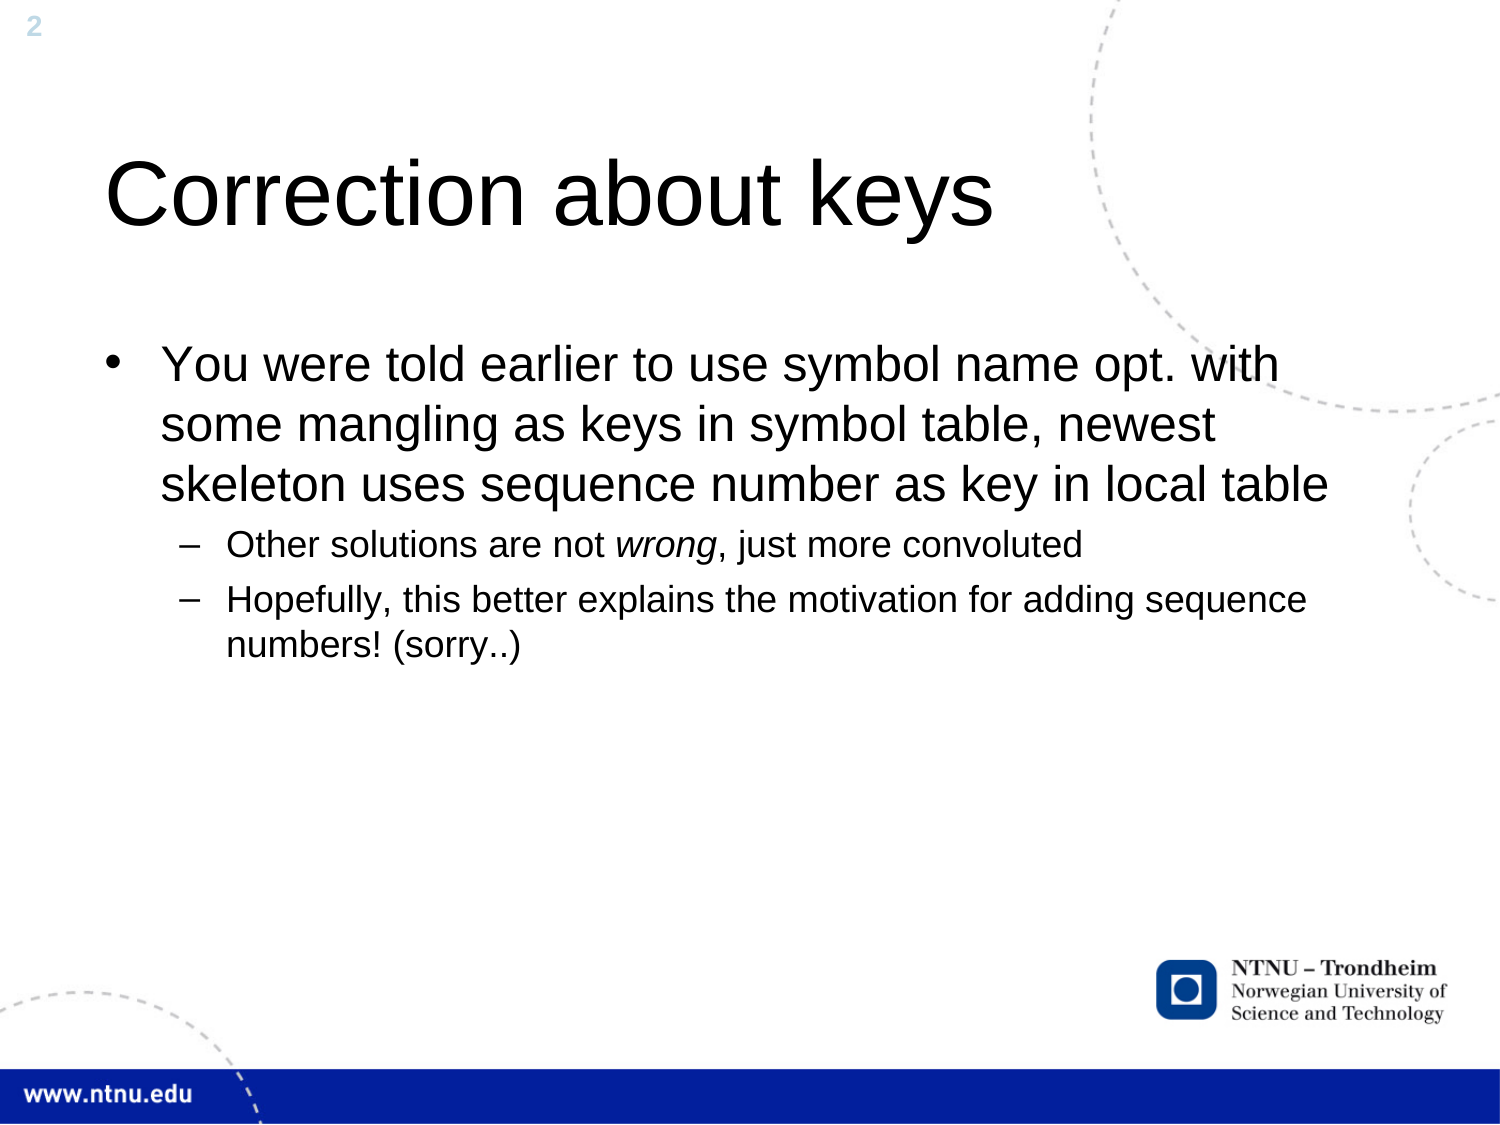

# Correction about keys
You were told earlier to use symbol name opt. with some mangling as keys in symbol table, newest skeleton uses sequence number as key in local table
Other solutions are not wrong, just more convoluted
Hopefully, this better explains the motivation for adding sequence numbers! (sorry..)